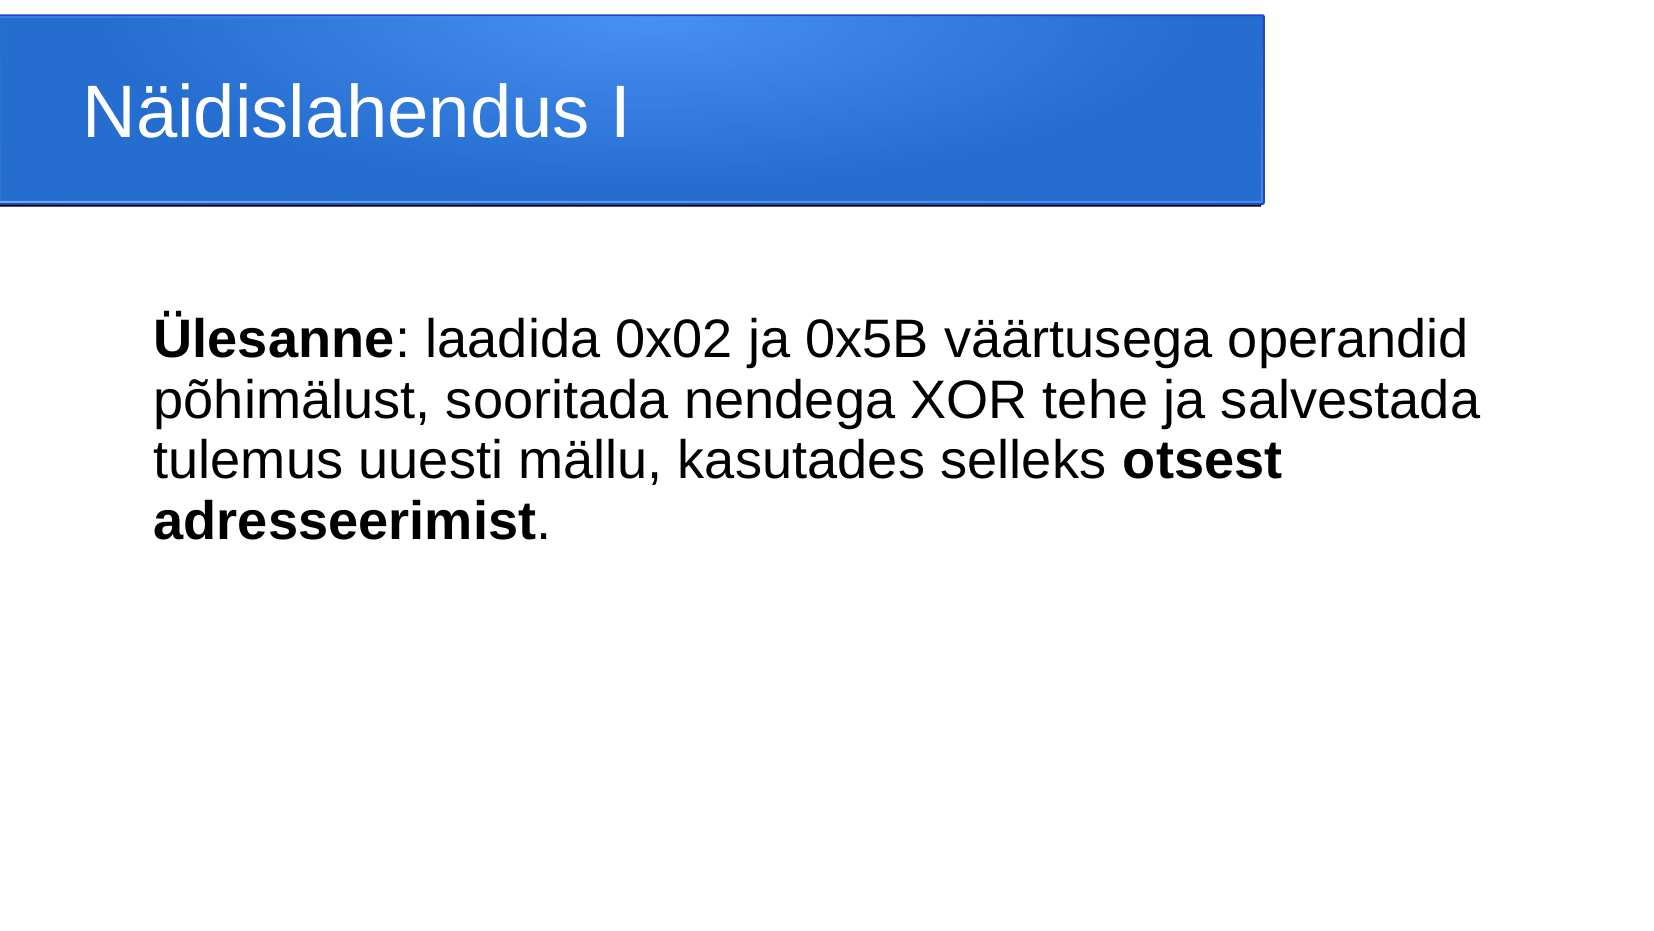

# Näidislahendus I
Ülesanne: laadida 0x02 ja 0x5B väärtusega operandid põhimälust, sooritada nendega XOR tehe ja salvestada tulemus uuesti mällu, kasutades selleks otsest adresseerimist.